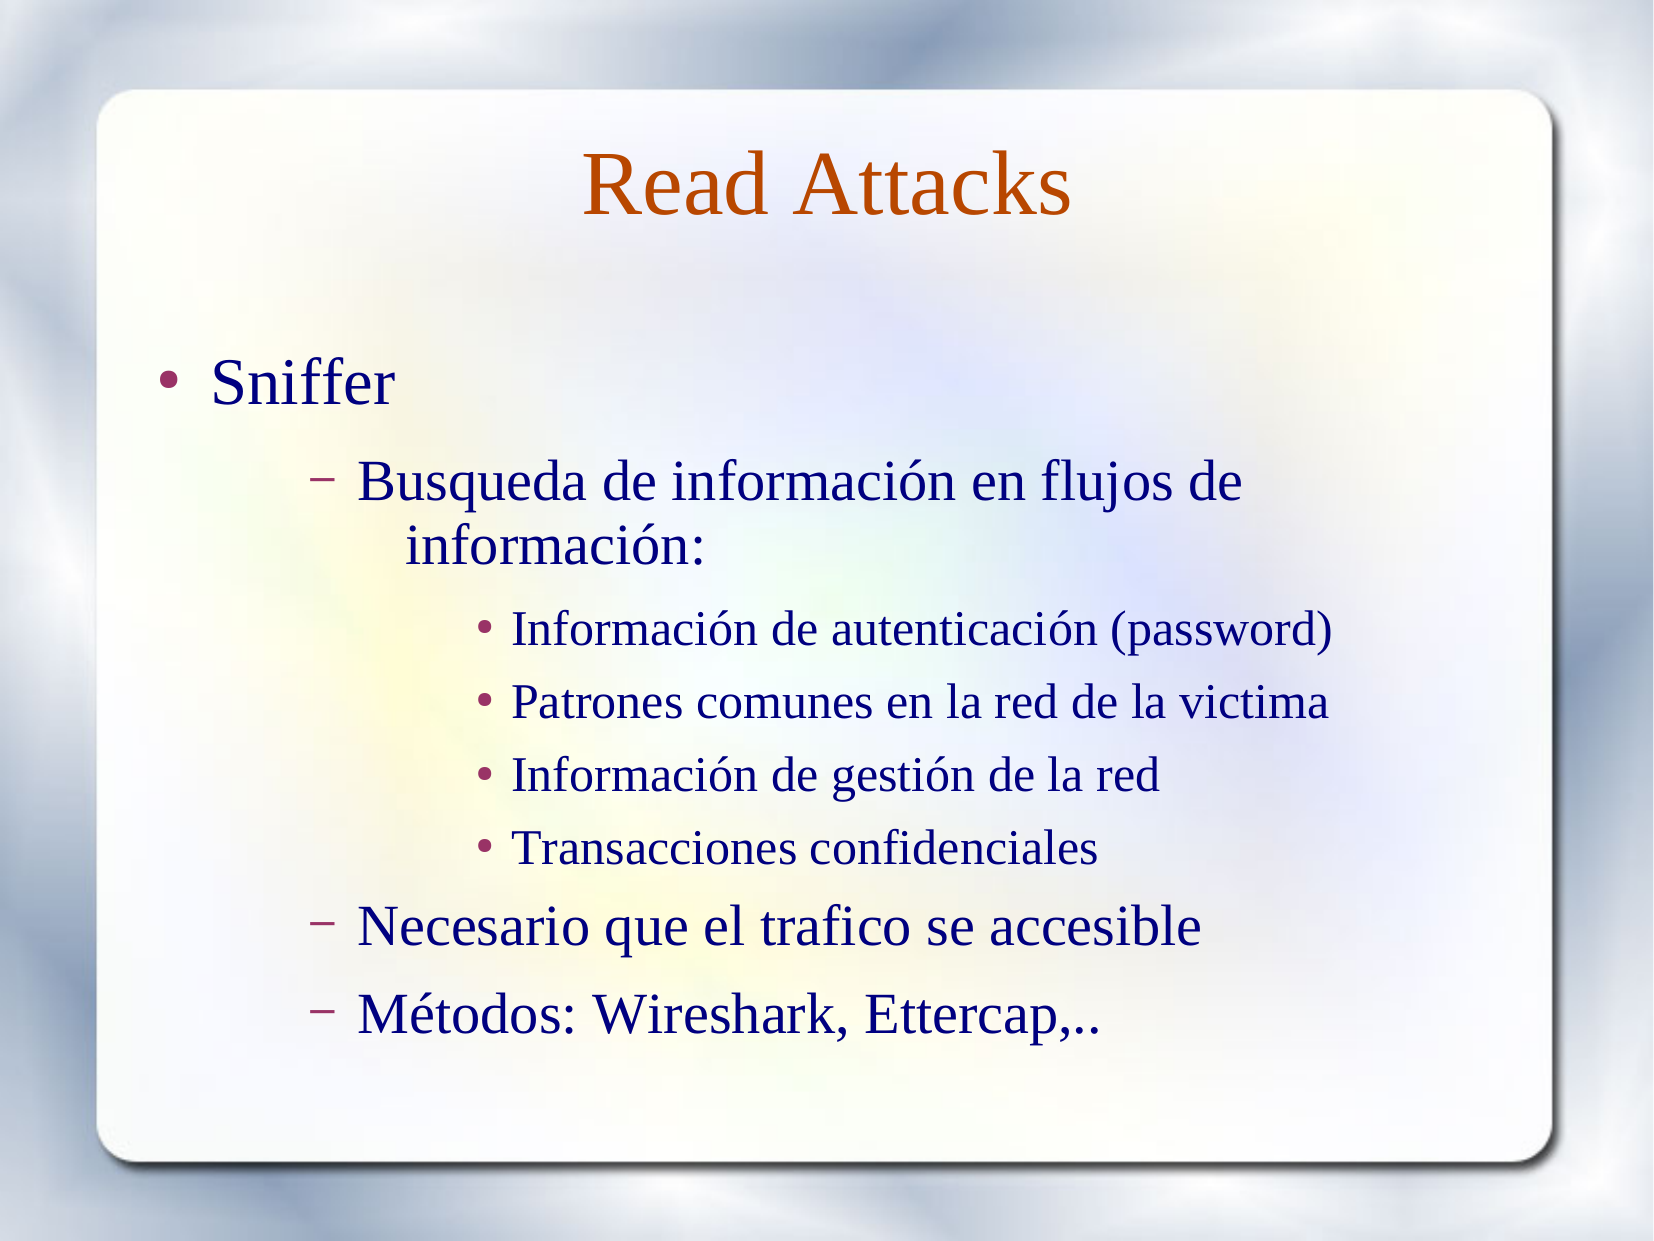

# Read Attacks
Sniffer
Busqueda de información en flujos de información:
Información de autenticación (password)
Patrones comunes en la red de la victima
Información de gestión de la red
Transacciones confidenciales
Necesario que el trafico se accesible
Métodos: Wireshark, Ettercap,..